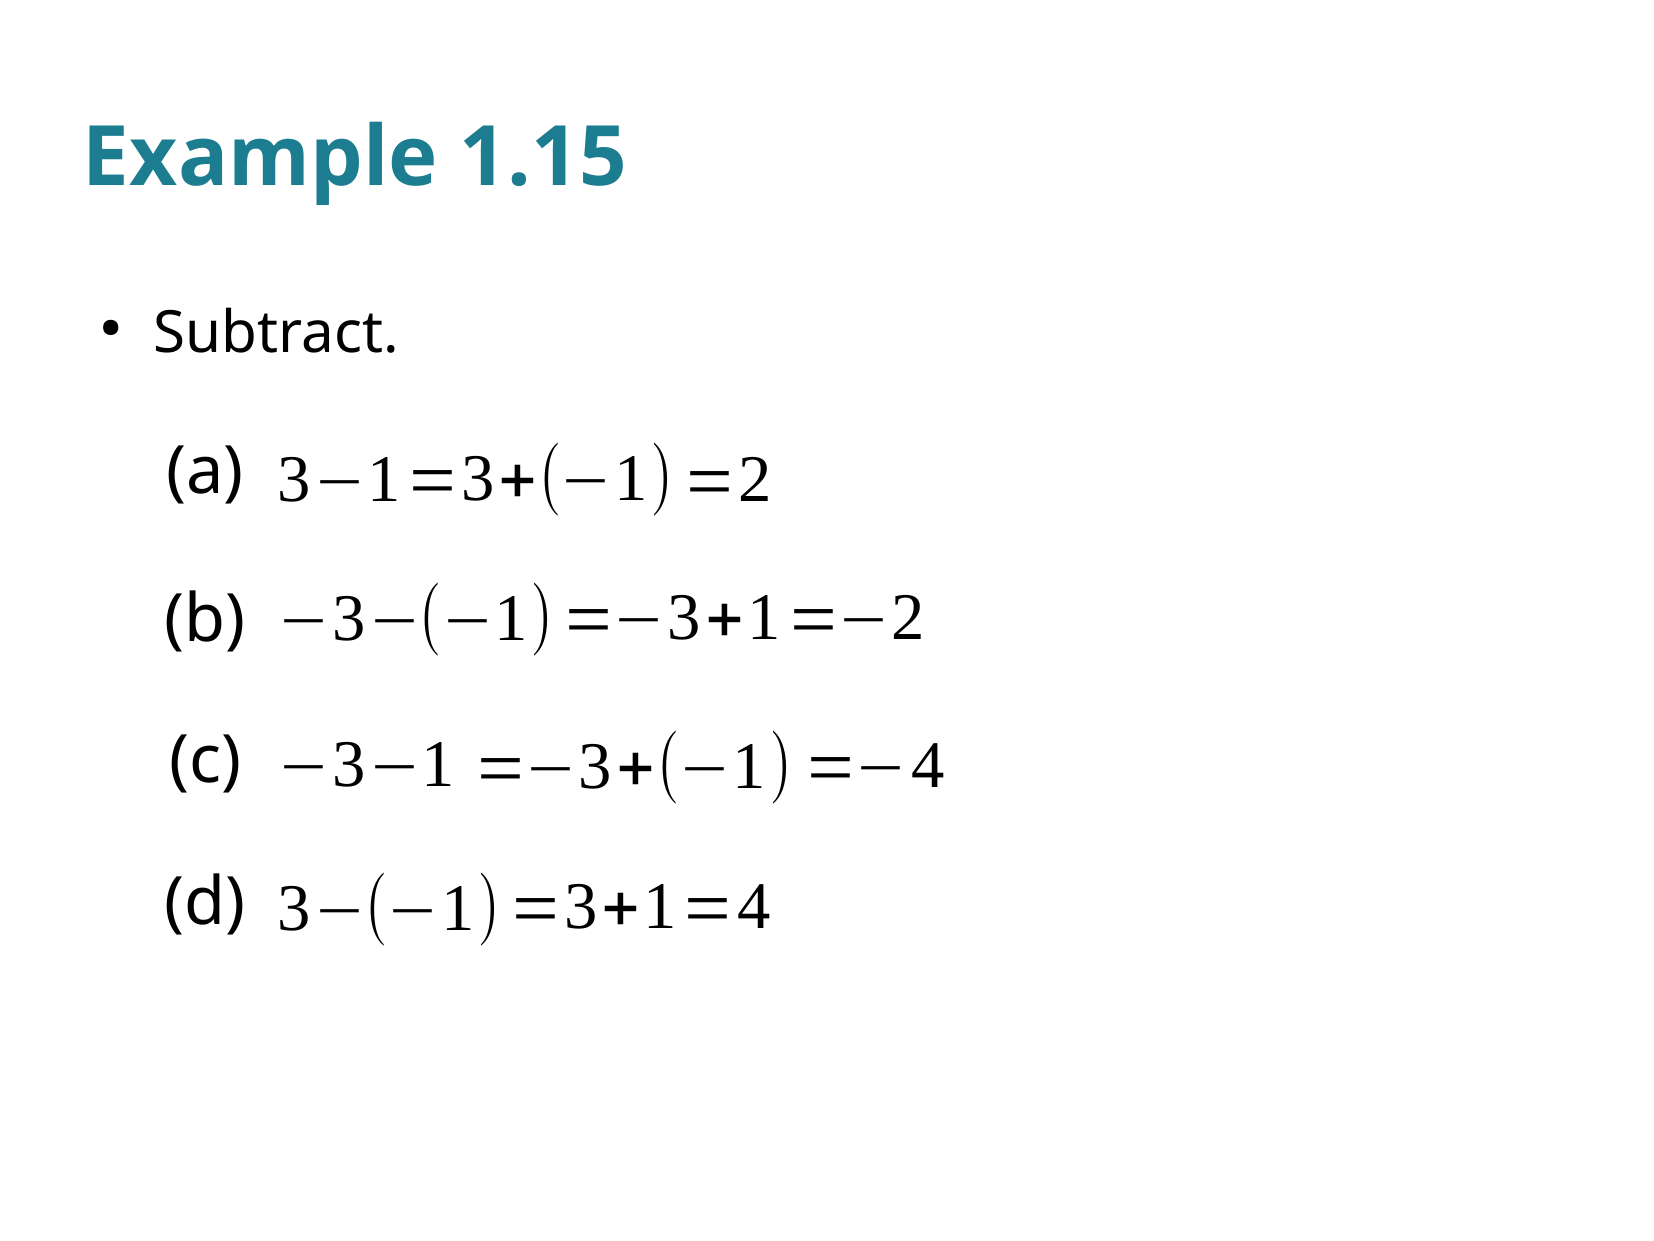

# Example 1.15
Subtract.
(a)
(b)
(c)
(d)